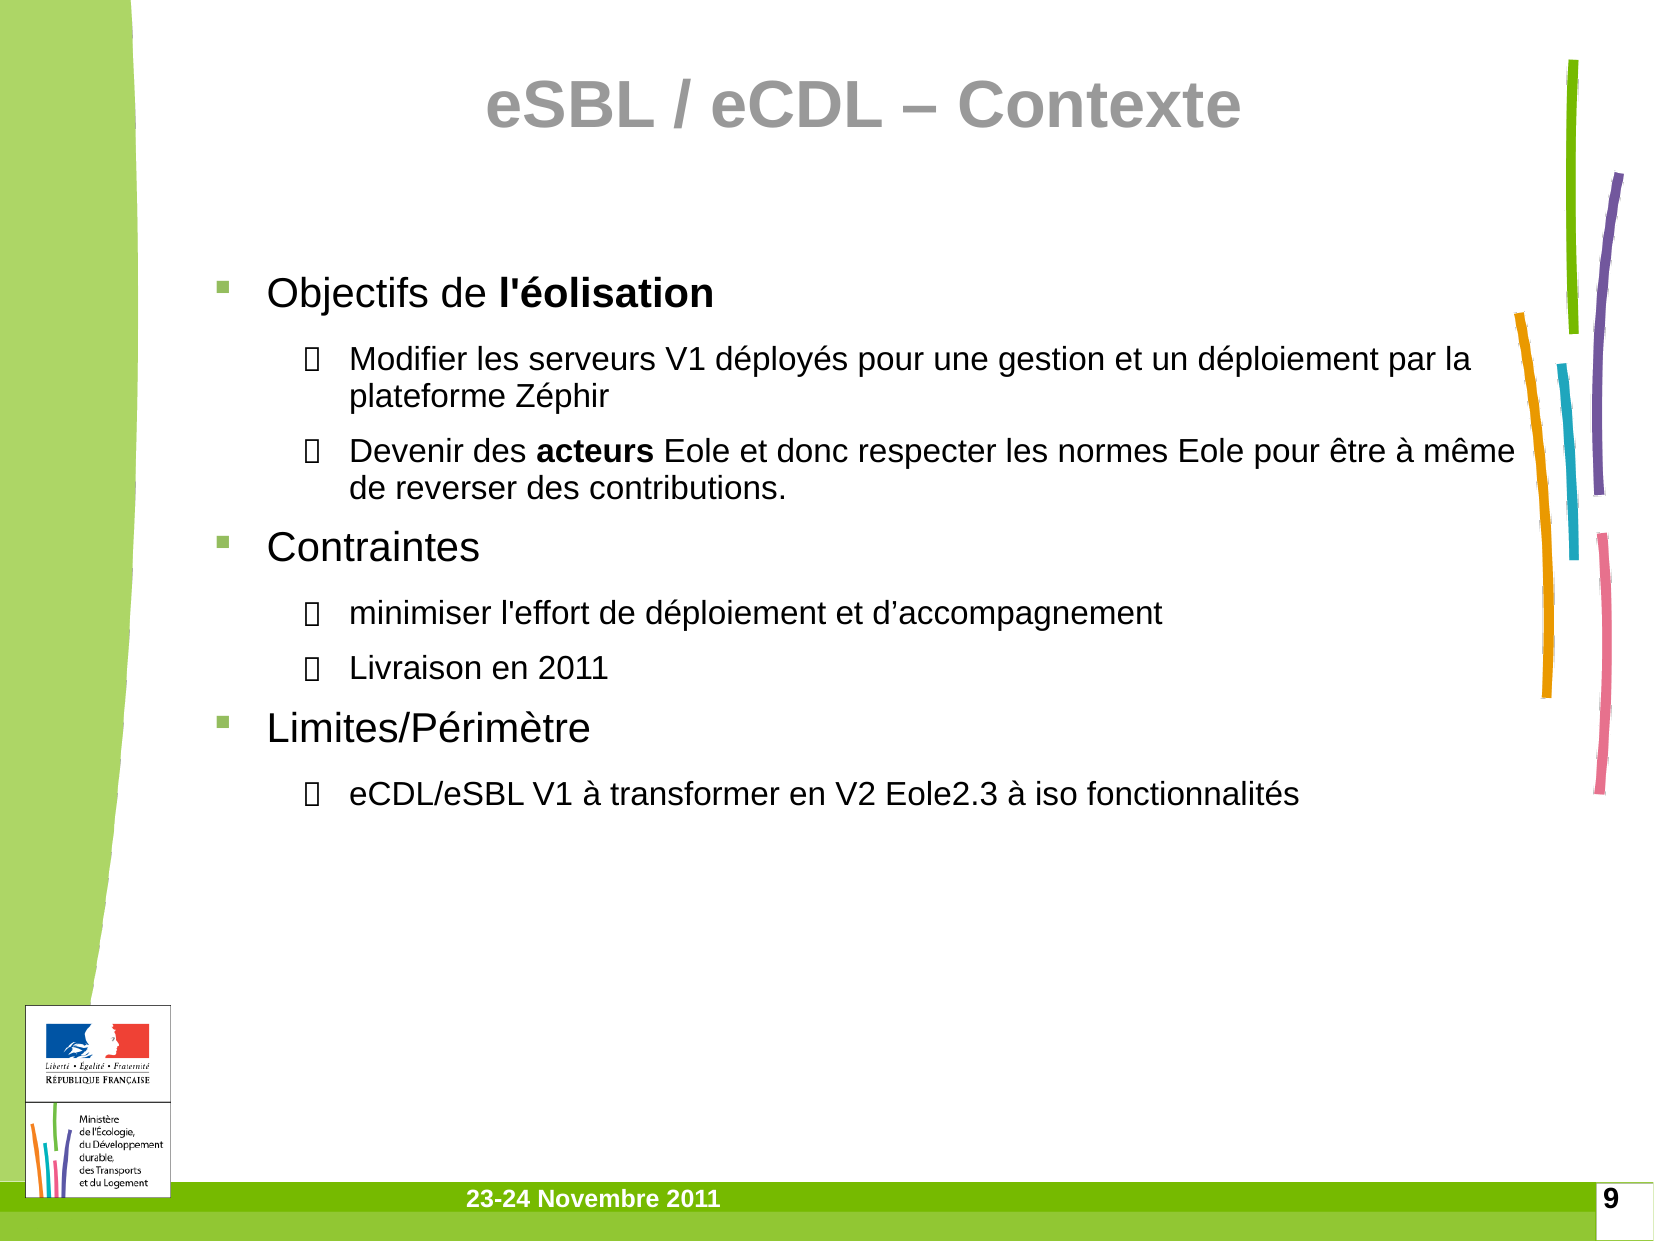

# eSBL / eCDL – Contexte
Objectifs de l'éolisation
Modifier les serveurs V1 déployés pour une gestion et un déploiement par la plateforme Zéphir
Devenir des acteurs Eole et donc respecter les normes Eole pour être à même de reverser des contributions.
Contraintes
minimiser l'effort de déploiement et d’accompagnement
Livraison en 2011
Limites/Périmètre
eCDL/eSBL V1 à transformer en V2 Eole2.3 à iso fonctionnalités
9